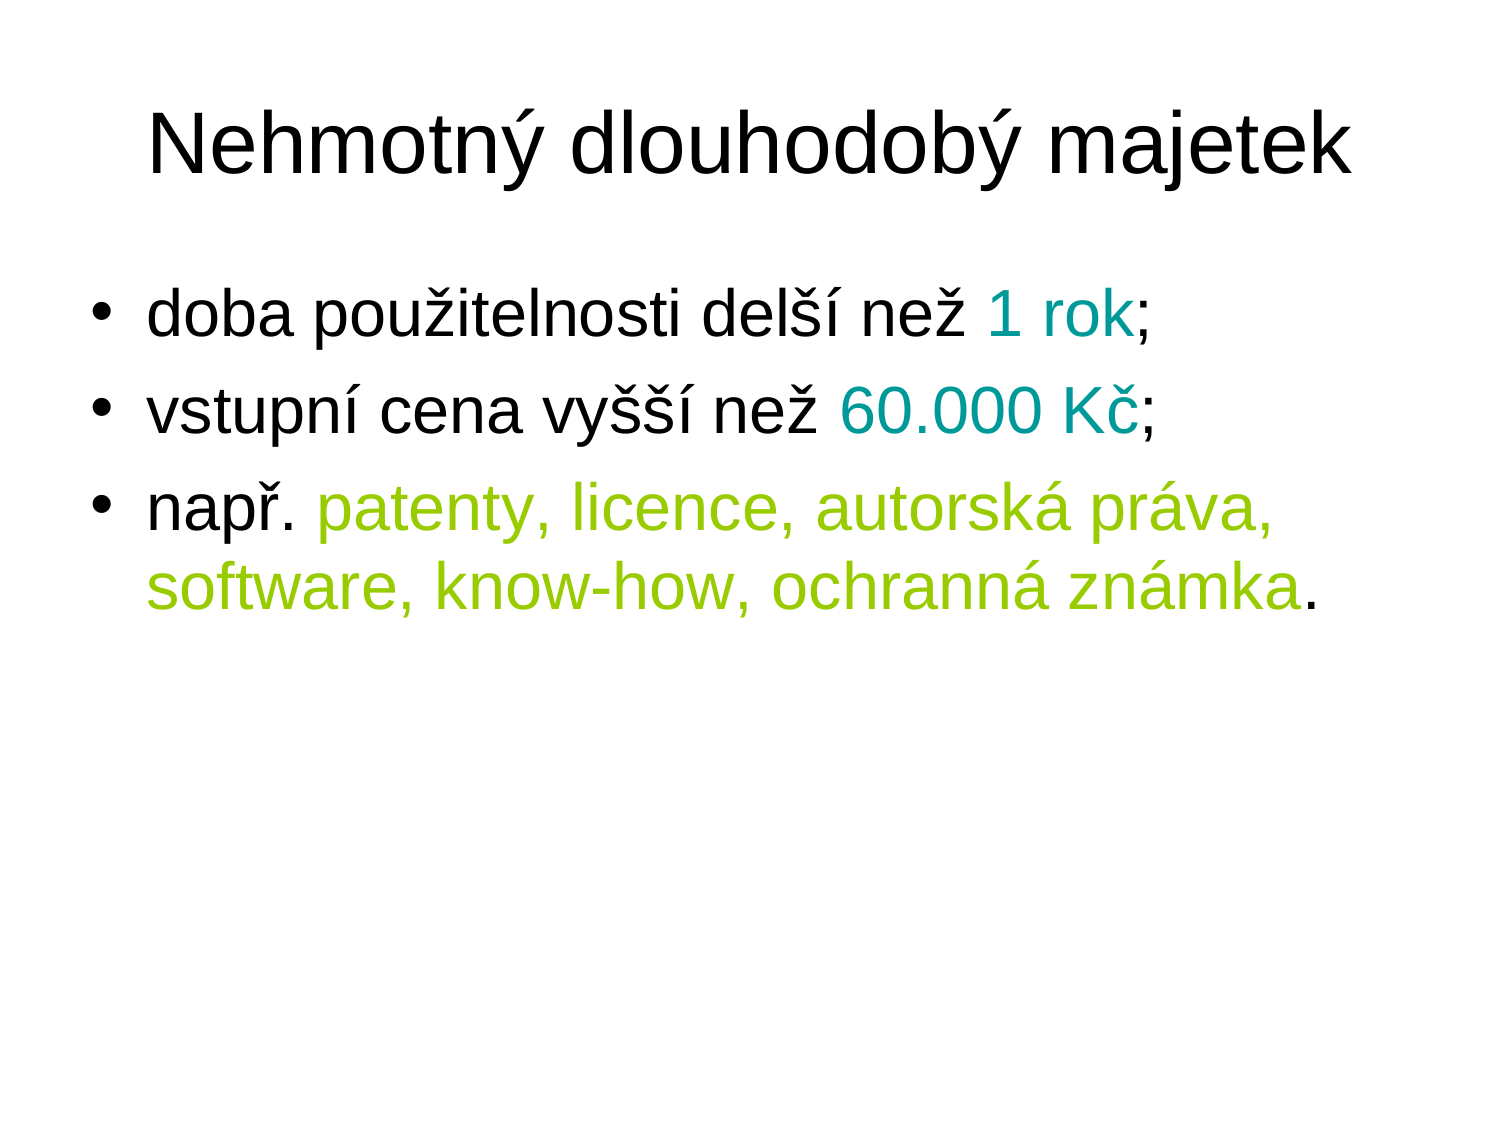

# Nehmotný dlouhodobý majetek
doba použitelnosti delší než 1 rok;
vstupní cena vyšší než 60.000 Kč;
např. patenty, licence, autorská práva, software, know-how, ochranná známka.